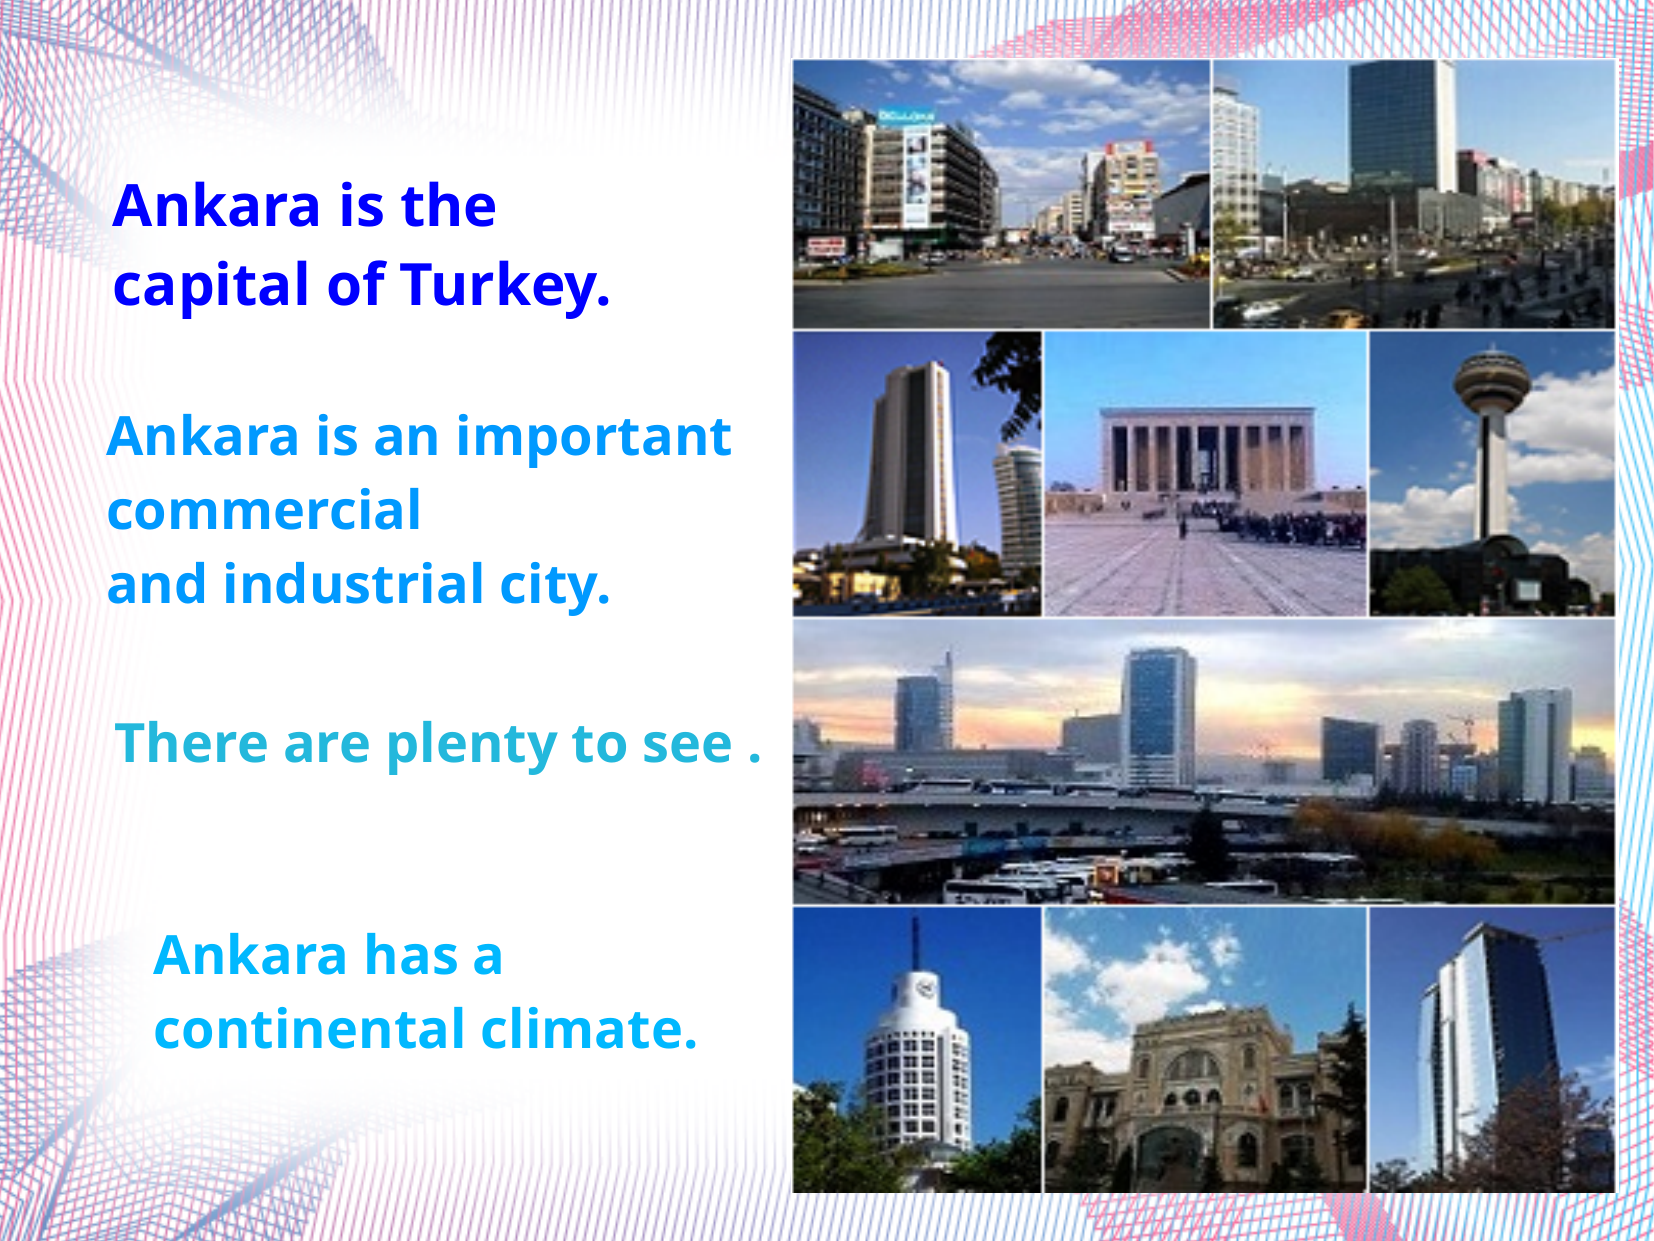

Ankara is the
capital of Turkey.
Ankara is an important commercial
and industrial city.
There are plenty to see .
Ankara has a
continental climate.